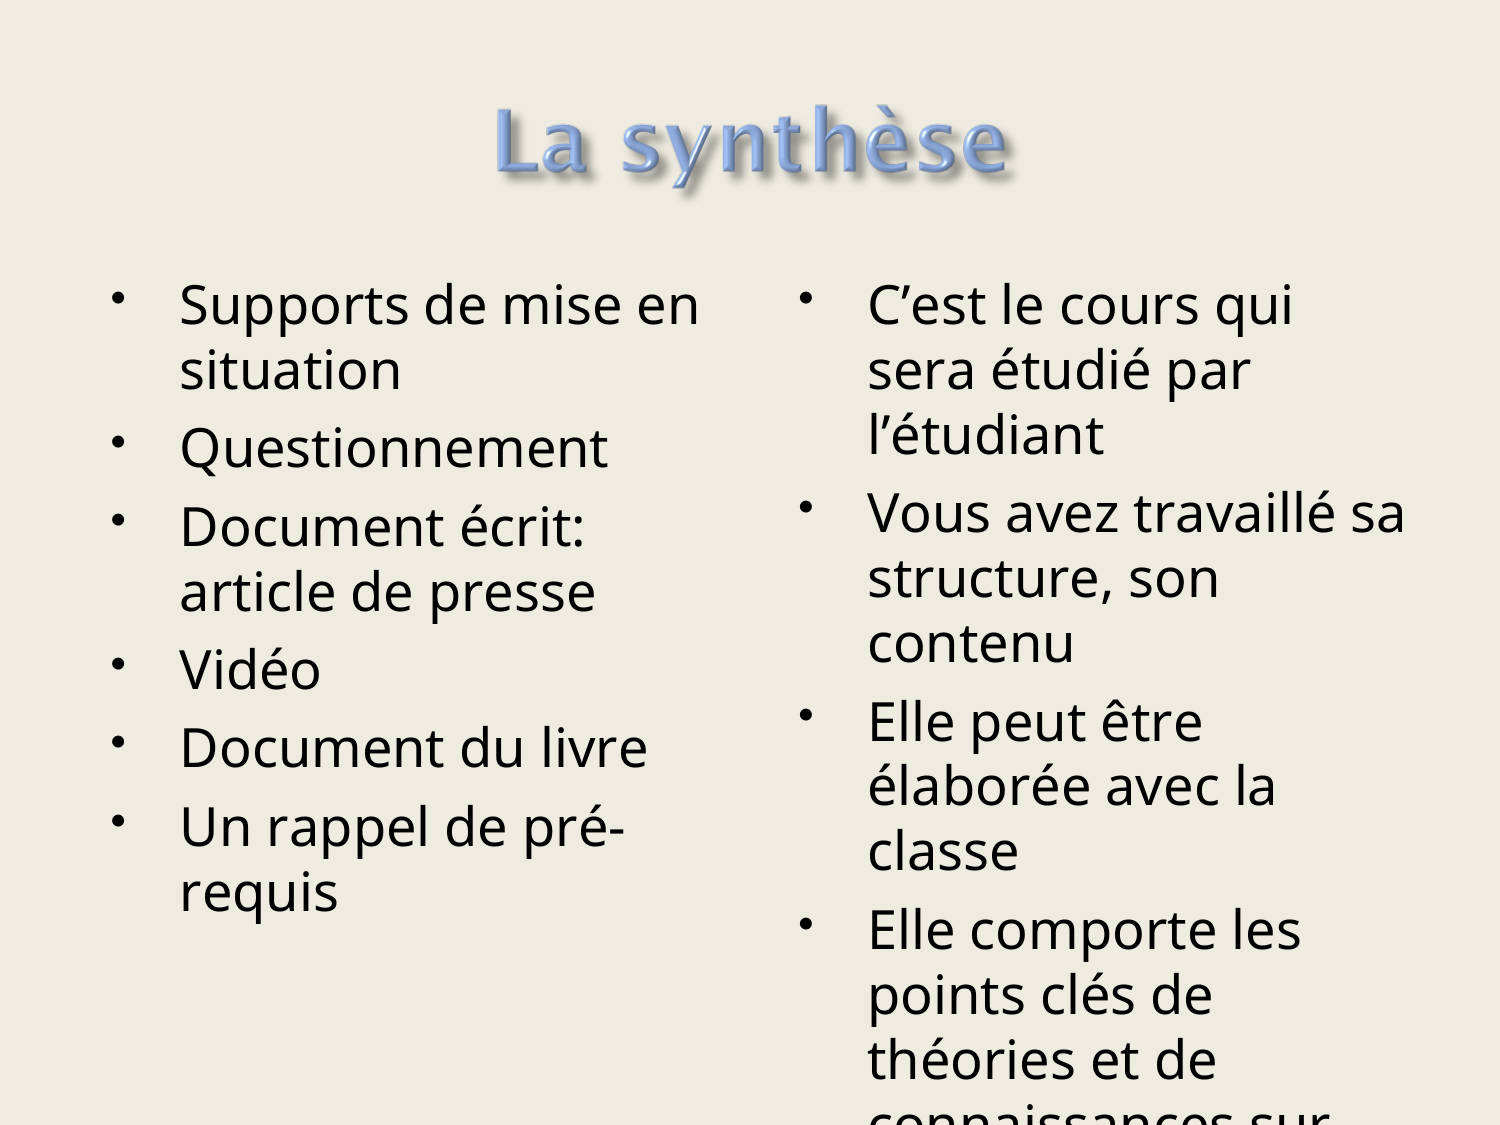

# Supports de mise en situation
Questionnement
Document écrit: article de presse
Vidéo
Document du livre
Un rappel de pré-requis
C’est le cours qui sera étudié par l’étudiant
Vous avez travaillé sa structure, son contenu
Elle peut être élaborée avec la classe
Elle comporte les points clés de théories et de connaissances sur les thèmes étudiés